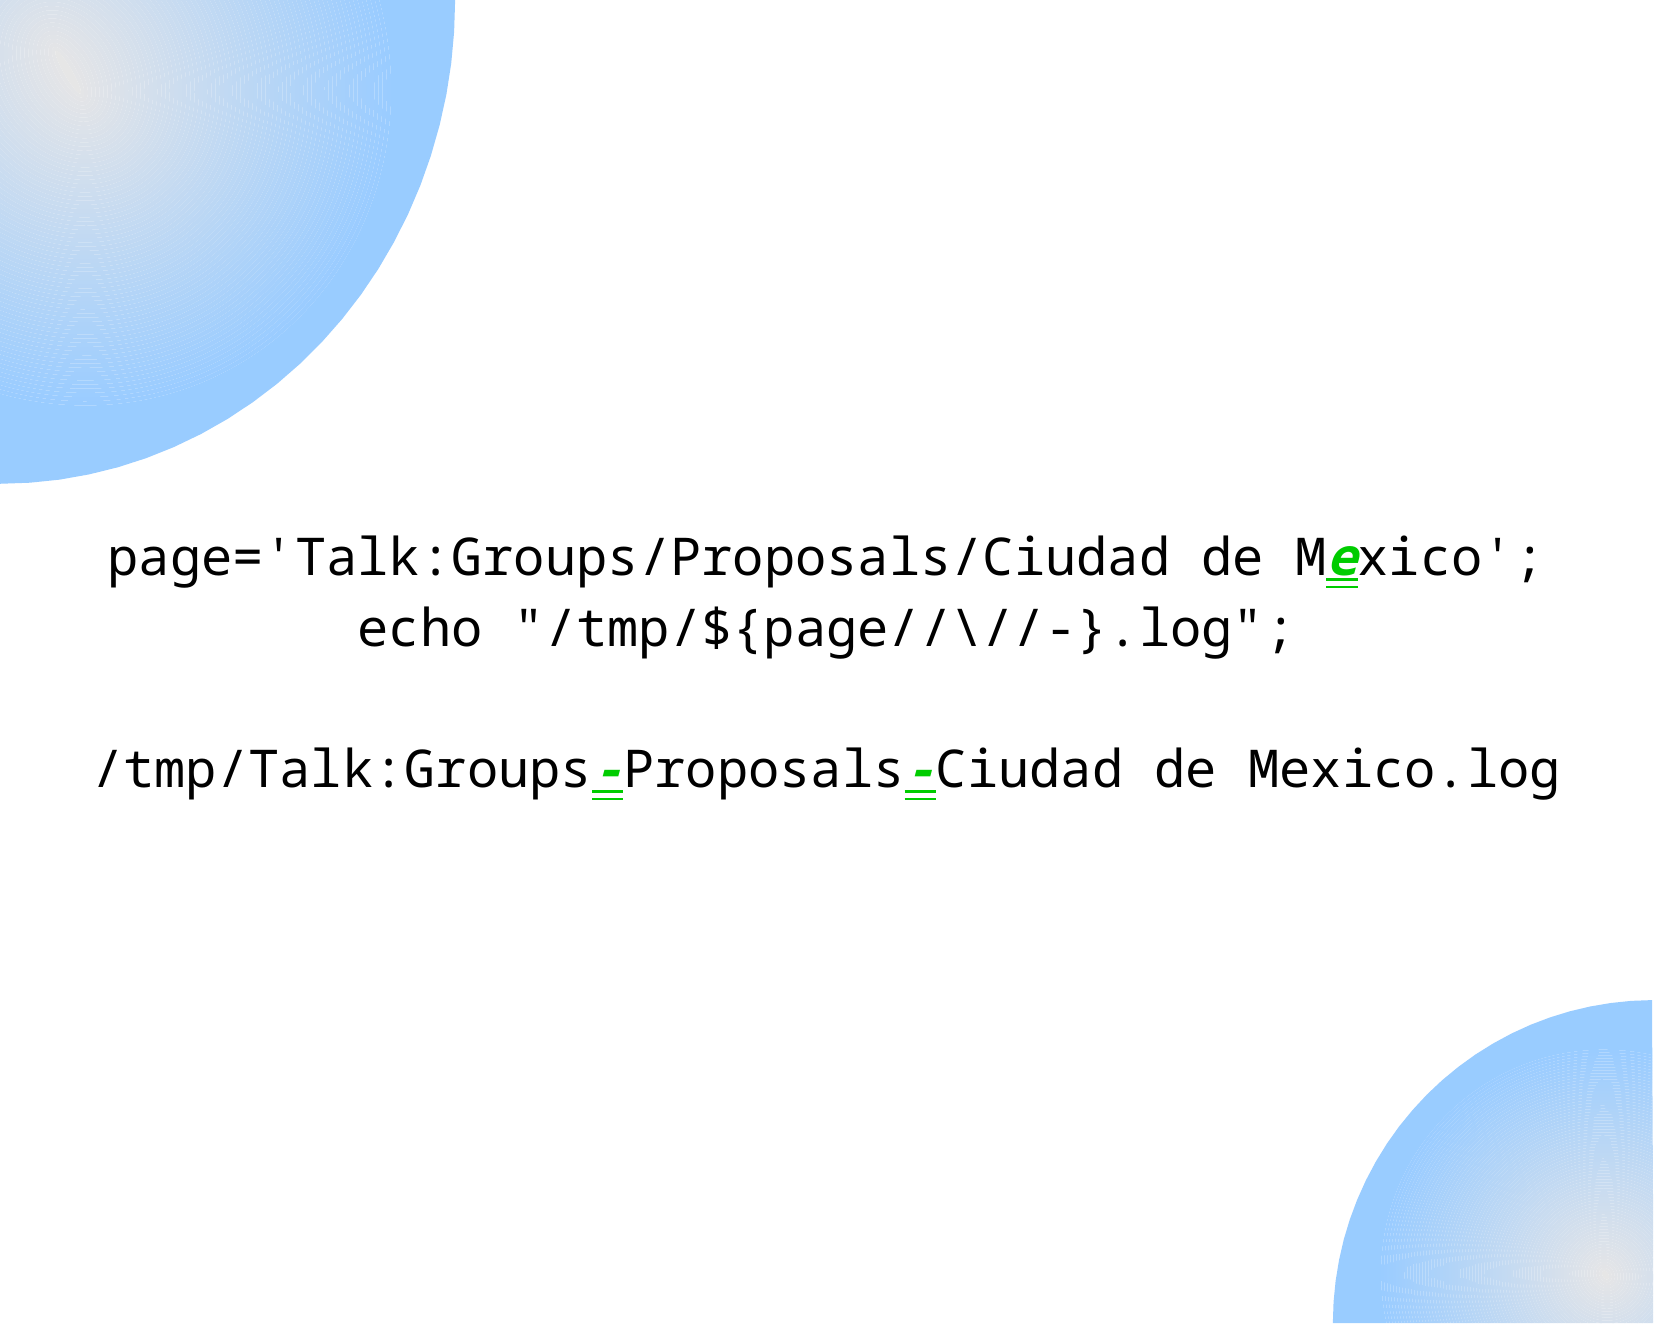

# page='Talk:Groups/Proposals/Ciudad de Mexico'; echo "/tmp/${page//\//-}.log";
/tmp/Talk:Groups-Proposals-Ciudad de Mexico.log